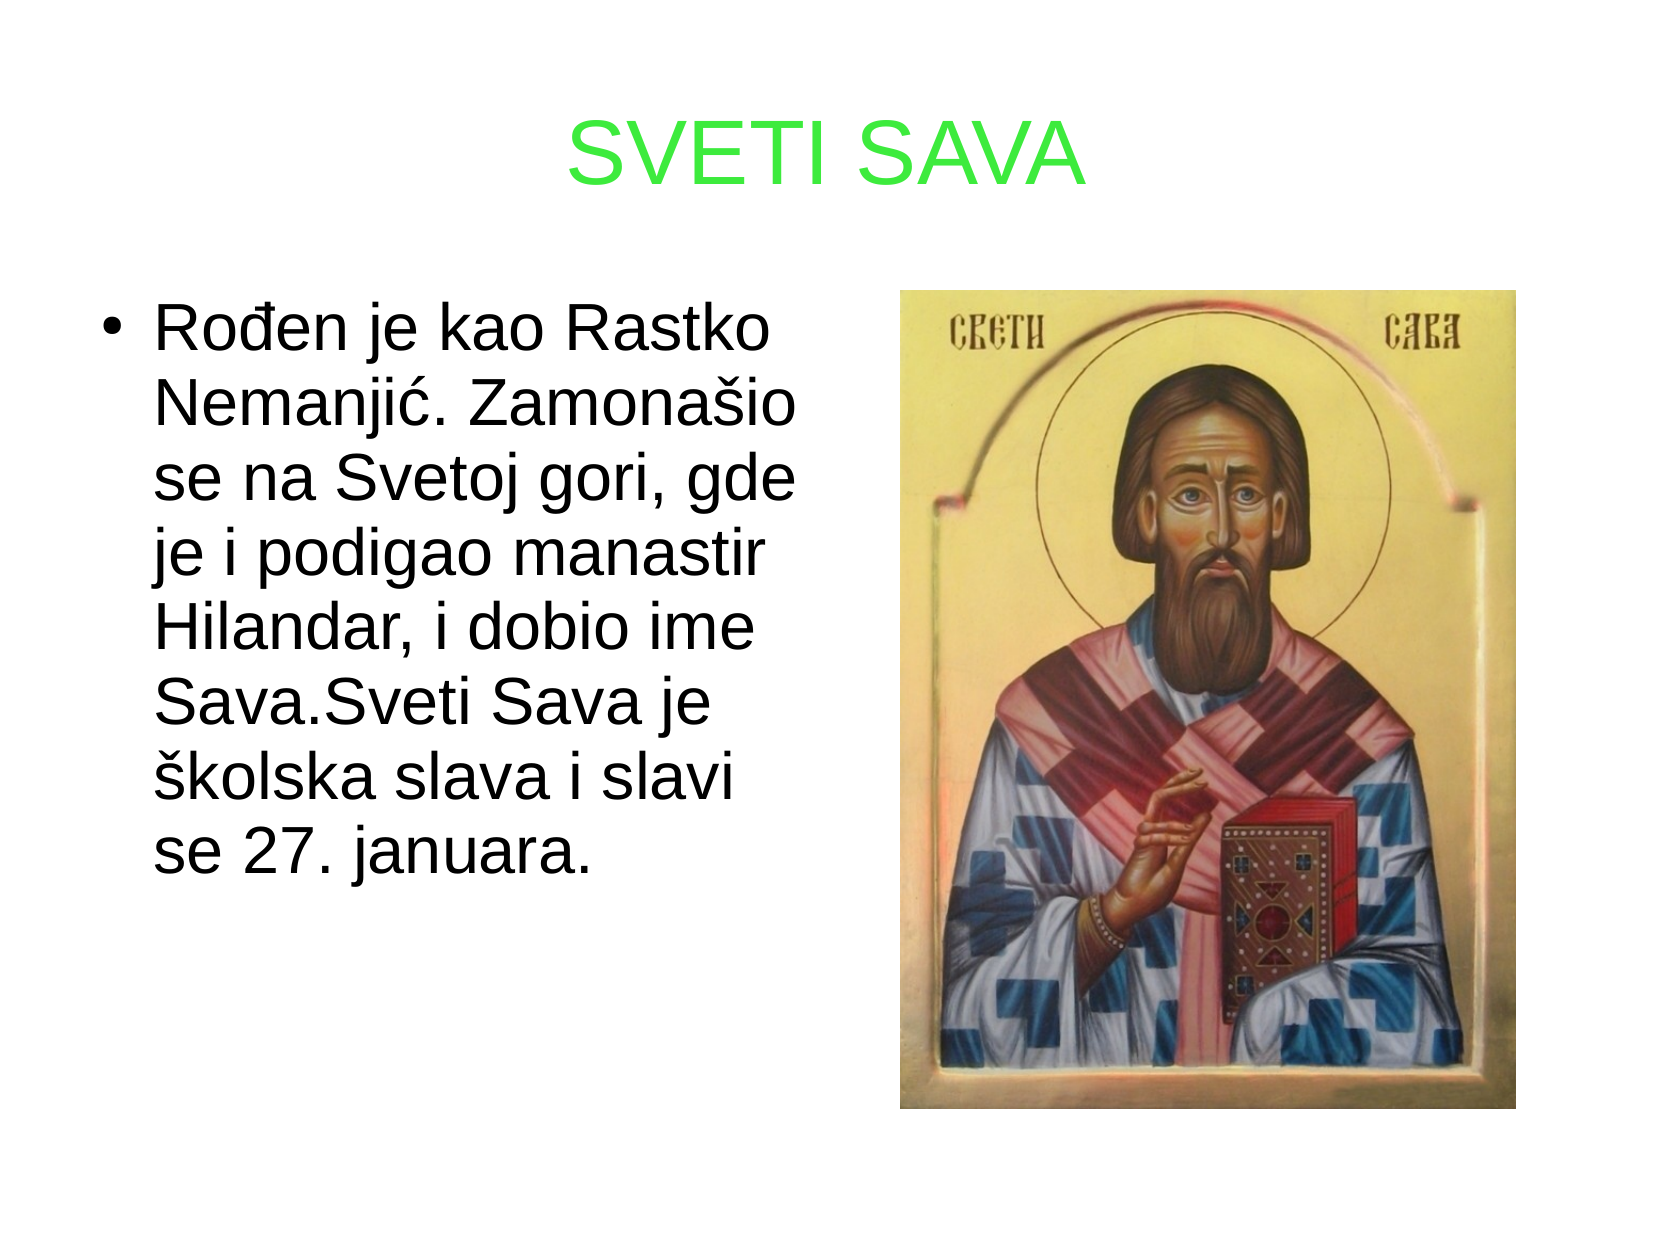

# SVETI SAVA
Rođen je kao Rastko Nemanjić. Zamonašio se na Svetoj gori, gde je i podigao manastir Hilandar, i dobio ime Sava.Sveti Sava je školska slava i slavi se 27. januara.